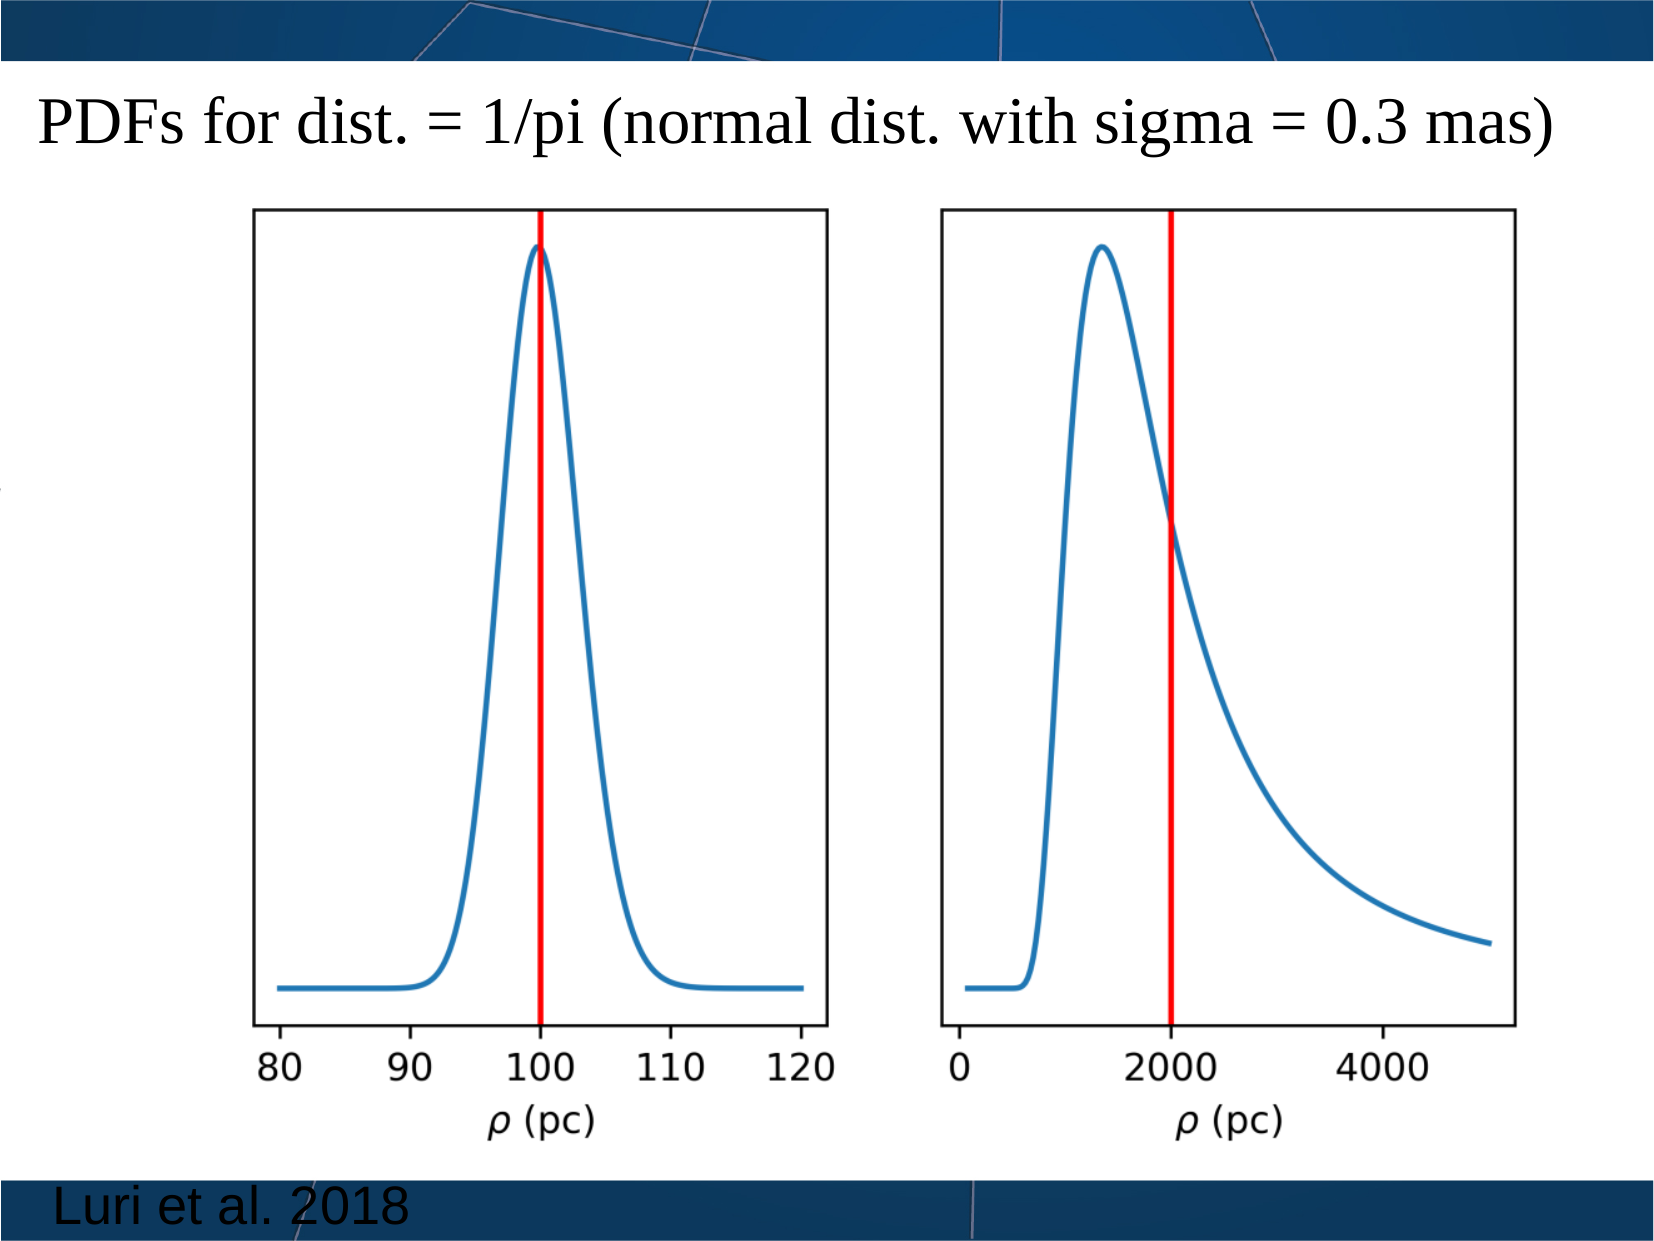

# PDFs for dist. = 1/pi (normal dist. with sigma = 0.3 mas)
Luri et al. 2018